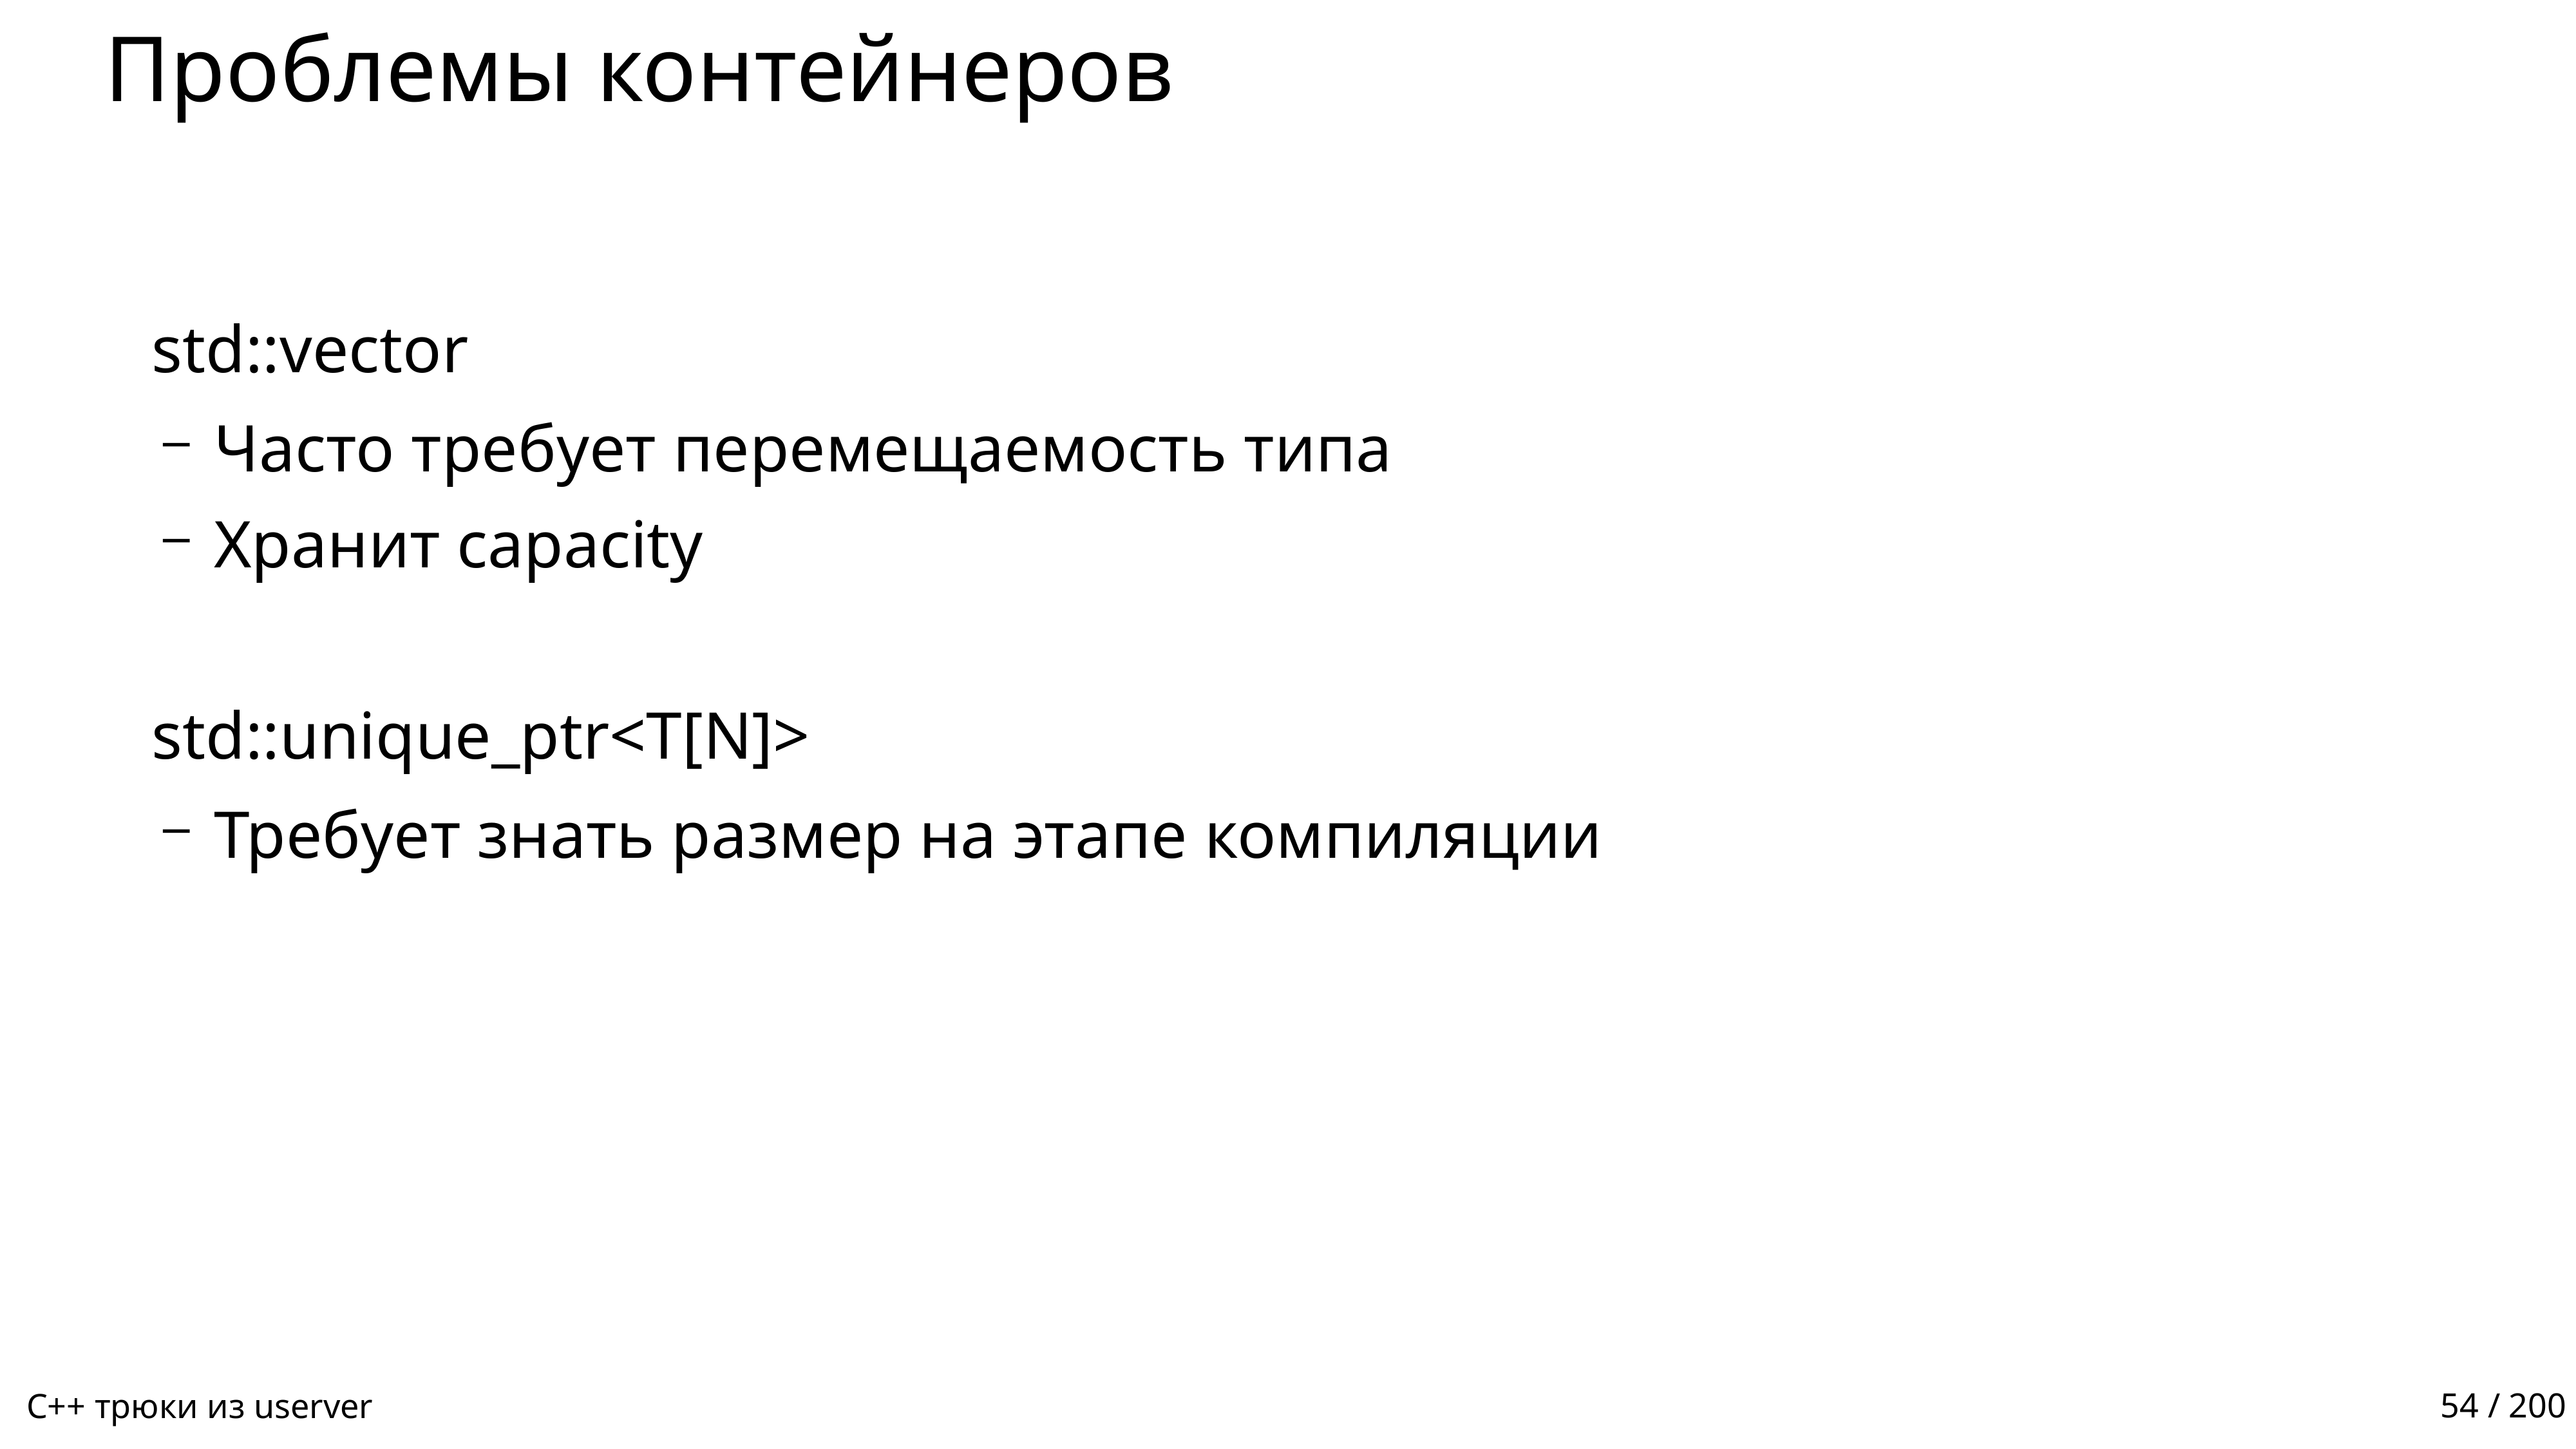

Проблемы контейнеров
# std::vector
 Часто требует перемещаемость типа
 Хранит capacity
std::unique_ptr<T[N]>
 Требует знать размер на этапе компиляции
C++ трюки из userver